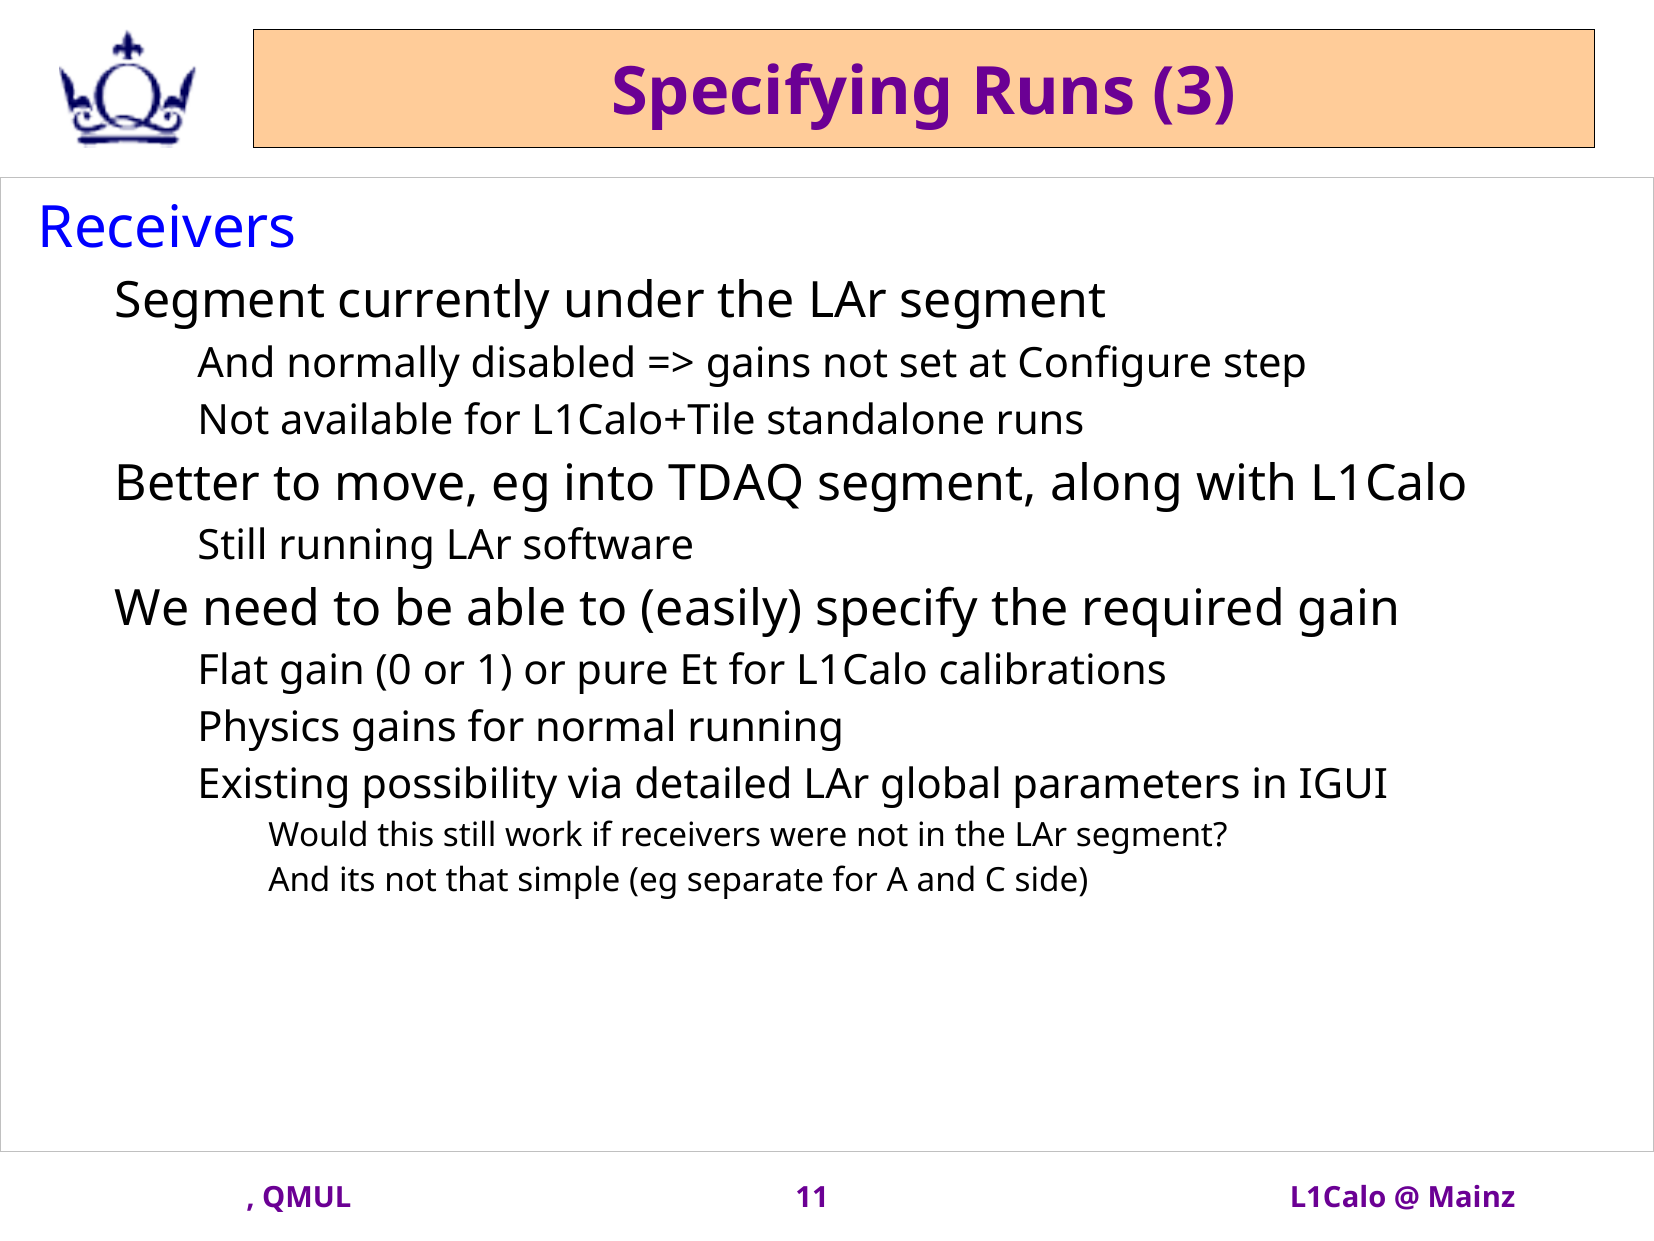

# Specifying Runs (3)
Receivers
Segment currently under the LAr segment
And normally disabled => gains not set at Configure step
Not available for L1Calo+Tile standalone runs
Better to move, eg into TDAQ segment, along with L1Calo
Still running LAr software
We need to be able to (easily) specify the required gain
Flat gain (0 or 1) or pure Et for L1Calo calibrations
Physics gains for normal running
Existing possibility via detailed LAr global parameters in IGUI
Would this still work if receivers were not in the LAr segment?
And its not that simple (eg separate for A and C side)